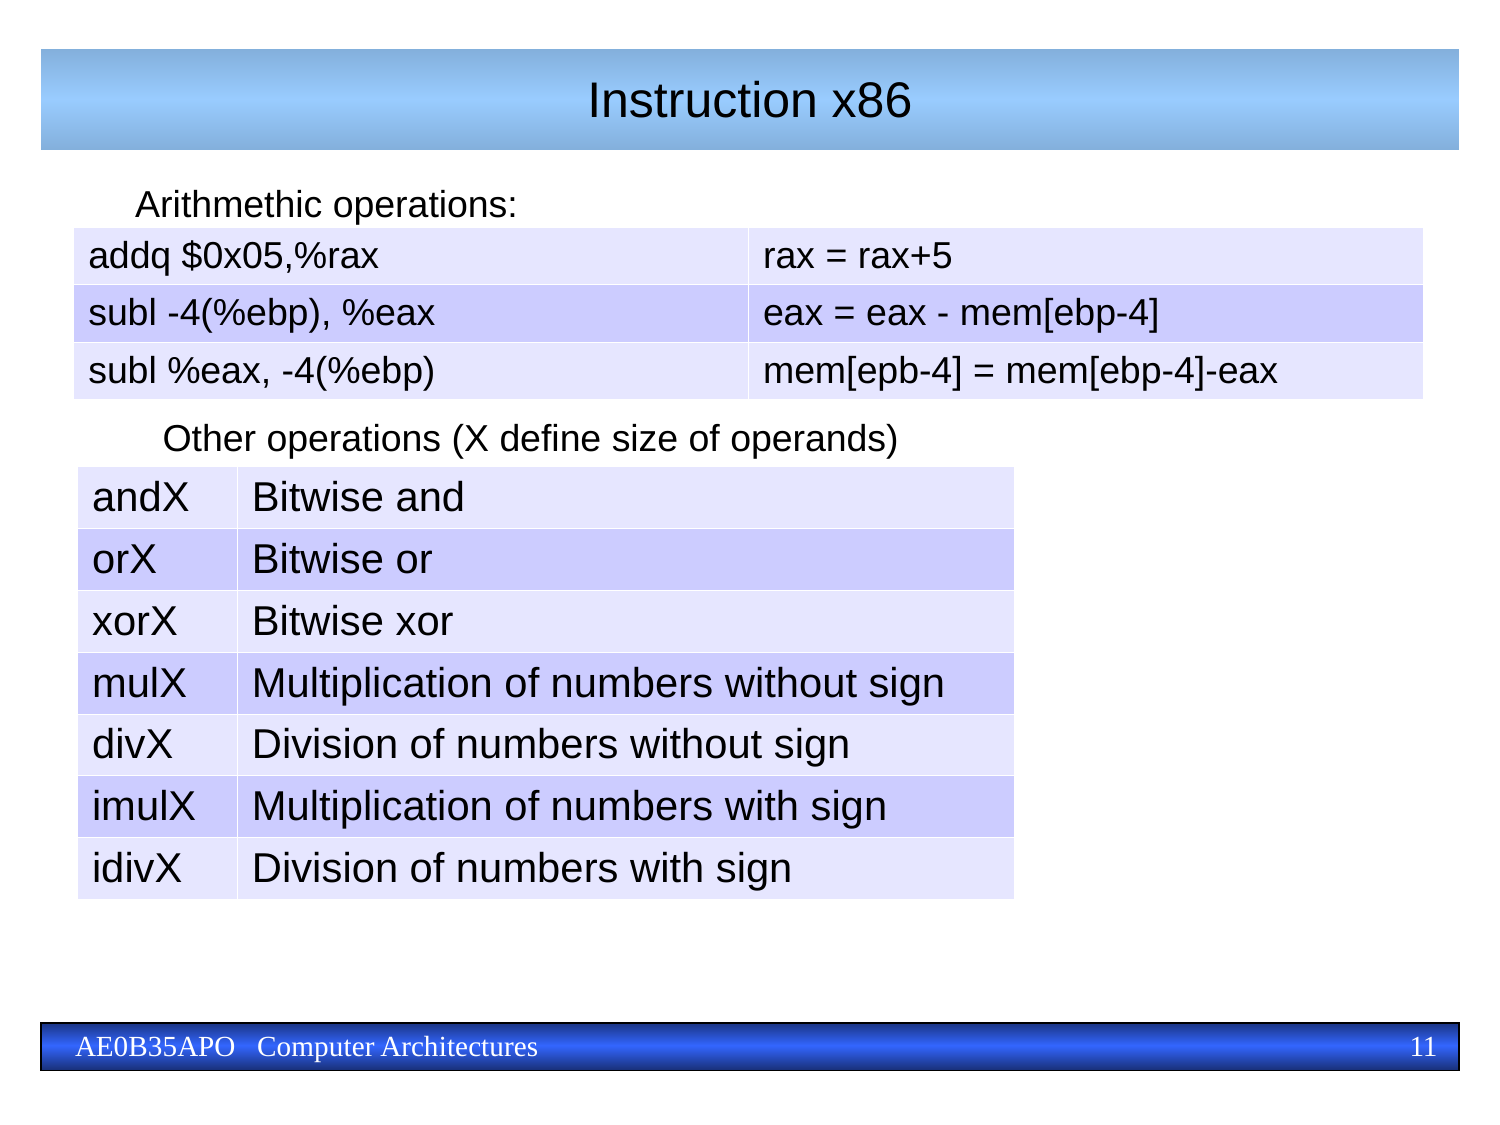

# Instruction x86
Arithmethic operations:
| addq $0x05,%rax | rax = rax+5 |
| --- | --- |
| subl -4(%ebp), %eax | eax = eax - mem[ebp-4] |
| subl %eax, -4(%ebp) | mem[epb-4] = mem[ebp-4]-eax |
Other operations (X define size of operands)
| andX | Bitwise and |
| --- | --- |
| orX | Bitwise or |
| xorX | Bitwise xor |
| mulX | Multiplication of numbers without sign |
| divX | Division of numbers without sign |
| imulX | Multiplication of numbers with sign |
| idivX | Division of numbers with sign |
AE0B35APO Computer Architectures
11